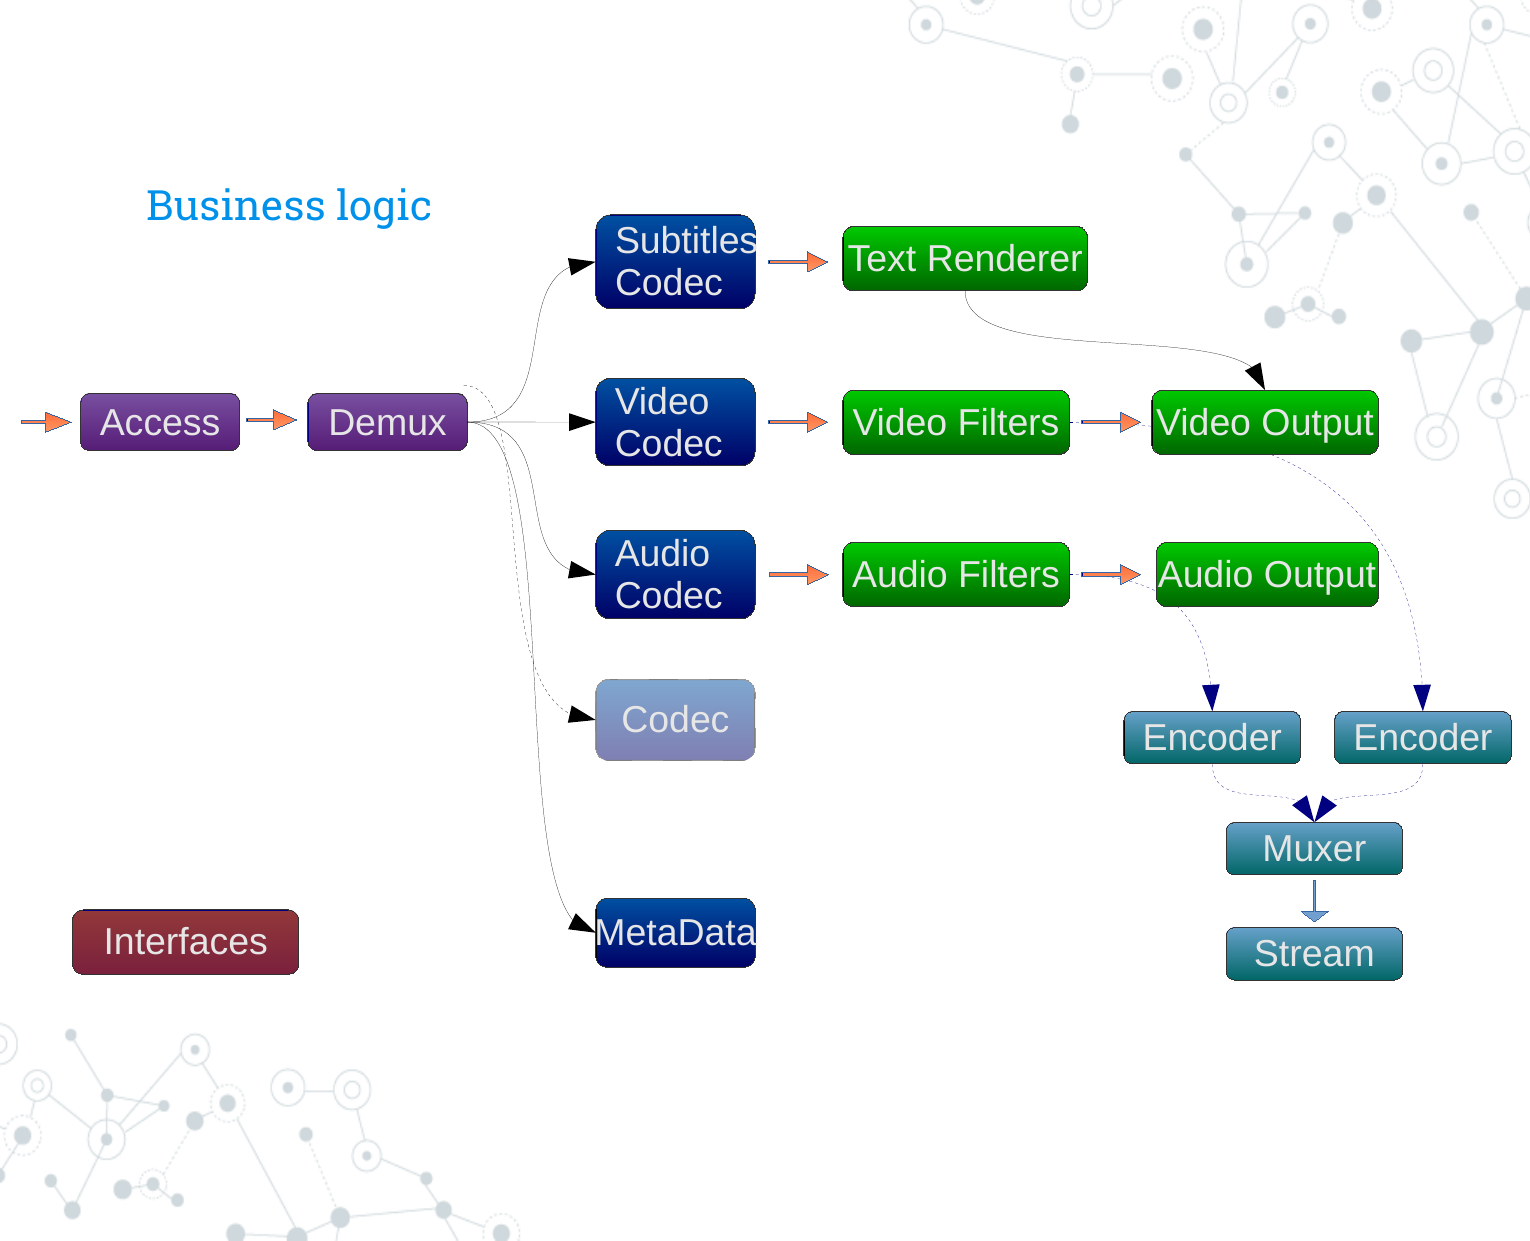

# Business logic
Subtitles
Codec
Text Renderer
Video
Codec
Video Filters
Video Output
Access
Demux
Audio
Codec
Audio Filters
Audio Output
Codec
Encoder
Encoder
Muxer
MetaData
Interfaces
Stream